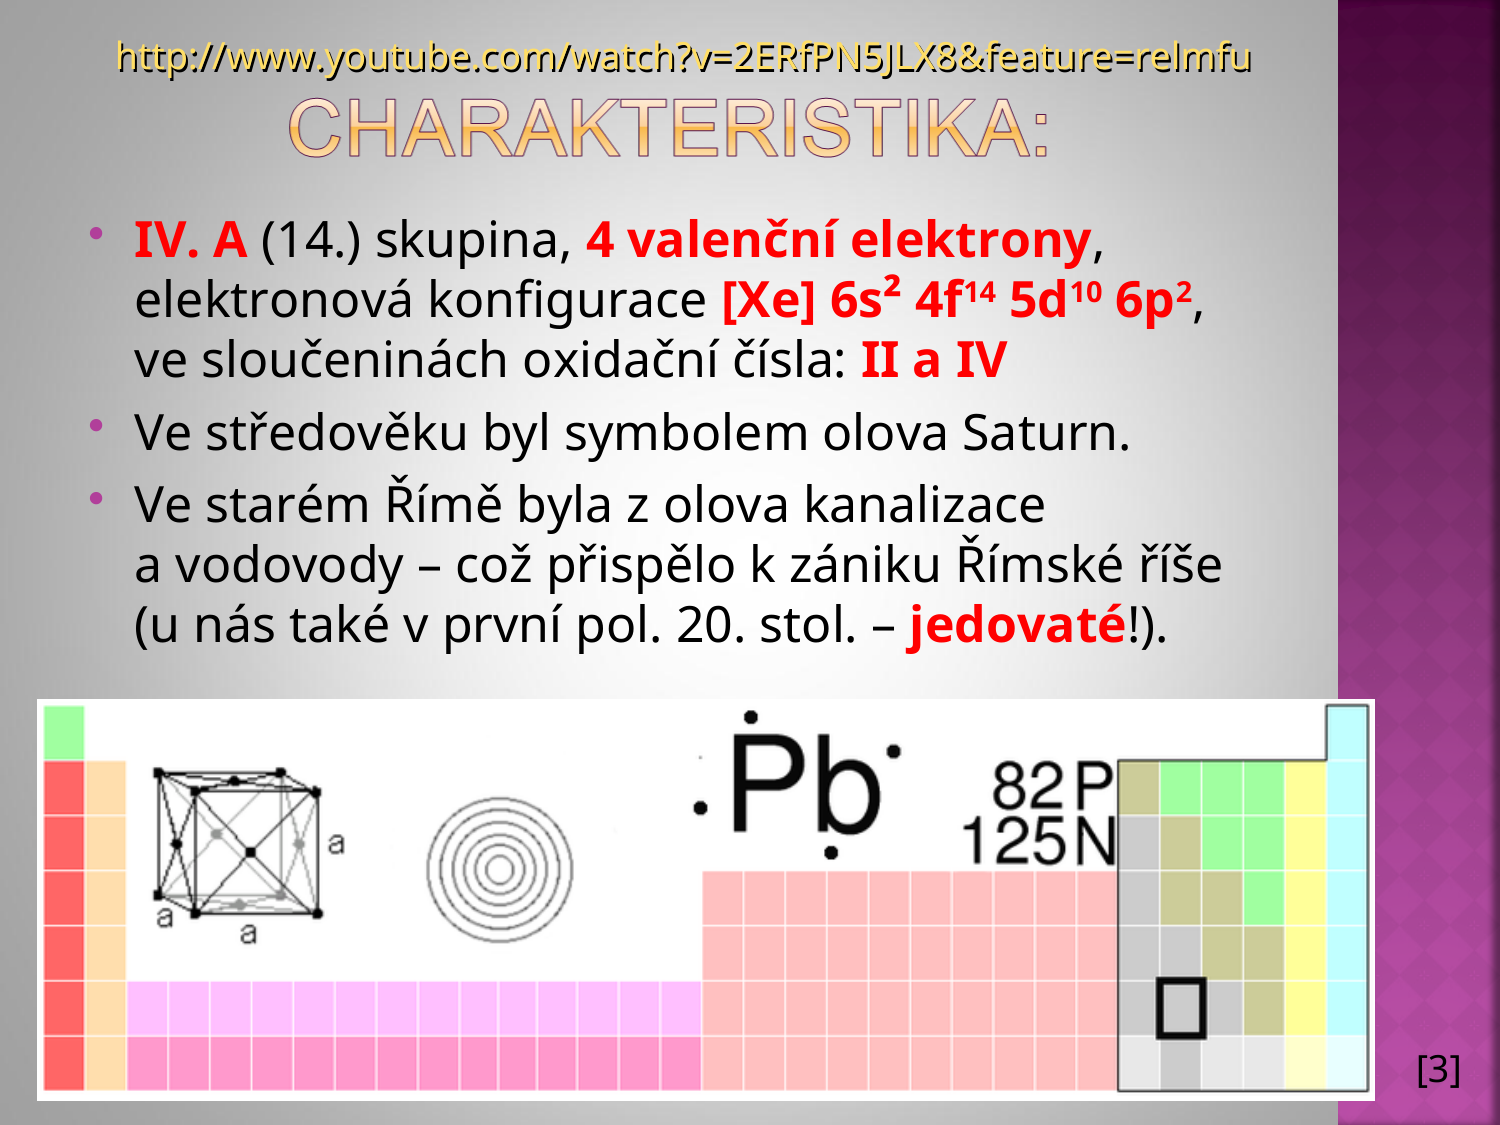

http://www.youtube.com/watch?v=2ERfPN5JLX8&feature=relmfu
# IV. A (14.) skupina, 4 valenční elektrony, elektronová konfigurace [Xe] 6s² 4f14 5d10 6p2, ve sloučeninách oxidační čísla: II a IV
Ve středověku byl symbolem olova Saturn.
Ve starém Římě byla z olova kanalizace
a vodovody – což přispělo k zániku Římské říše
(u nás také v první pol. 20. stol. – jedovaté!).
[3]